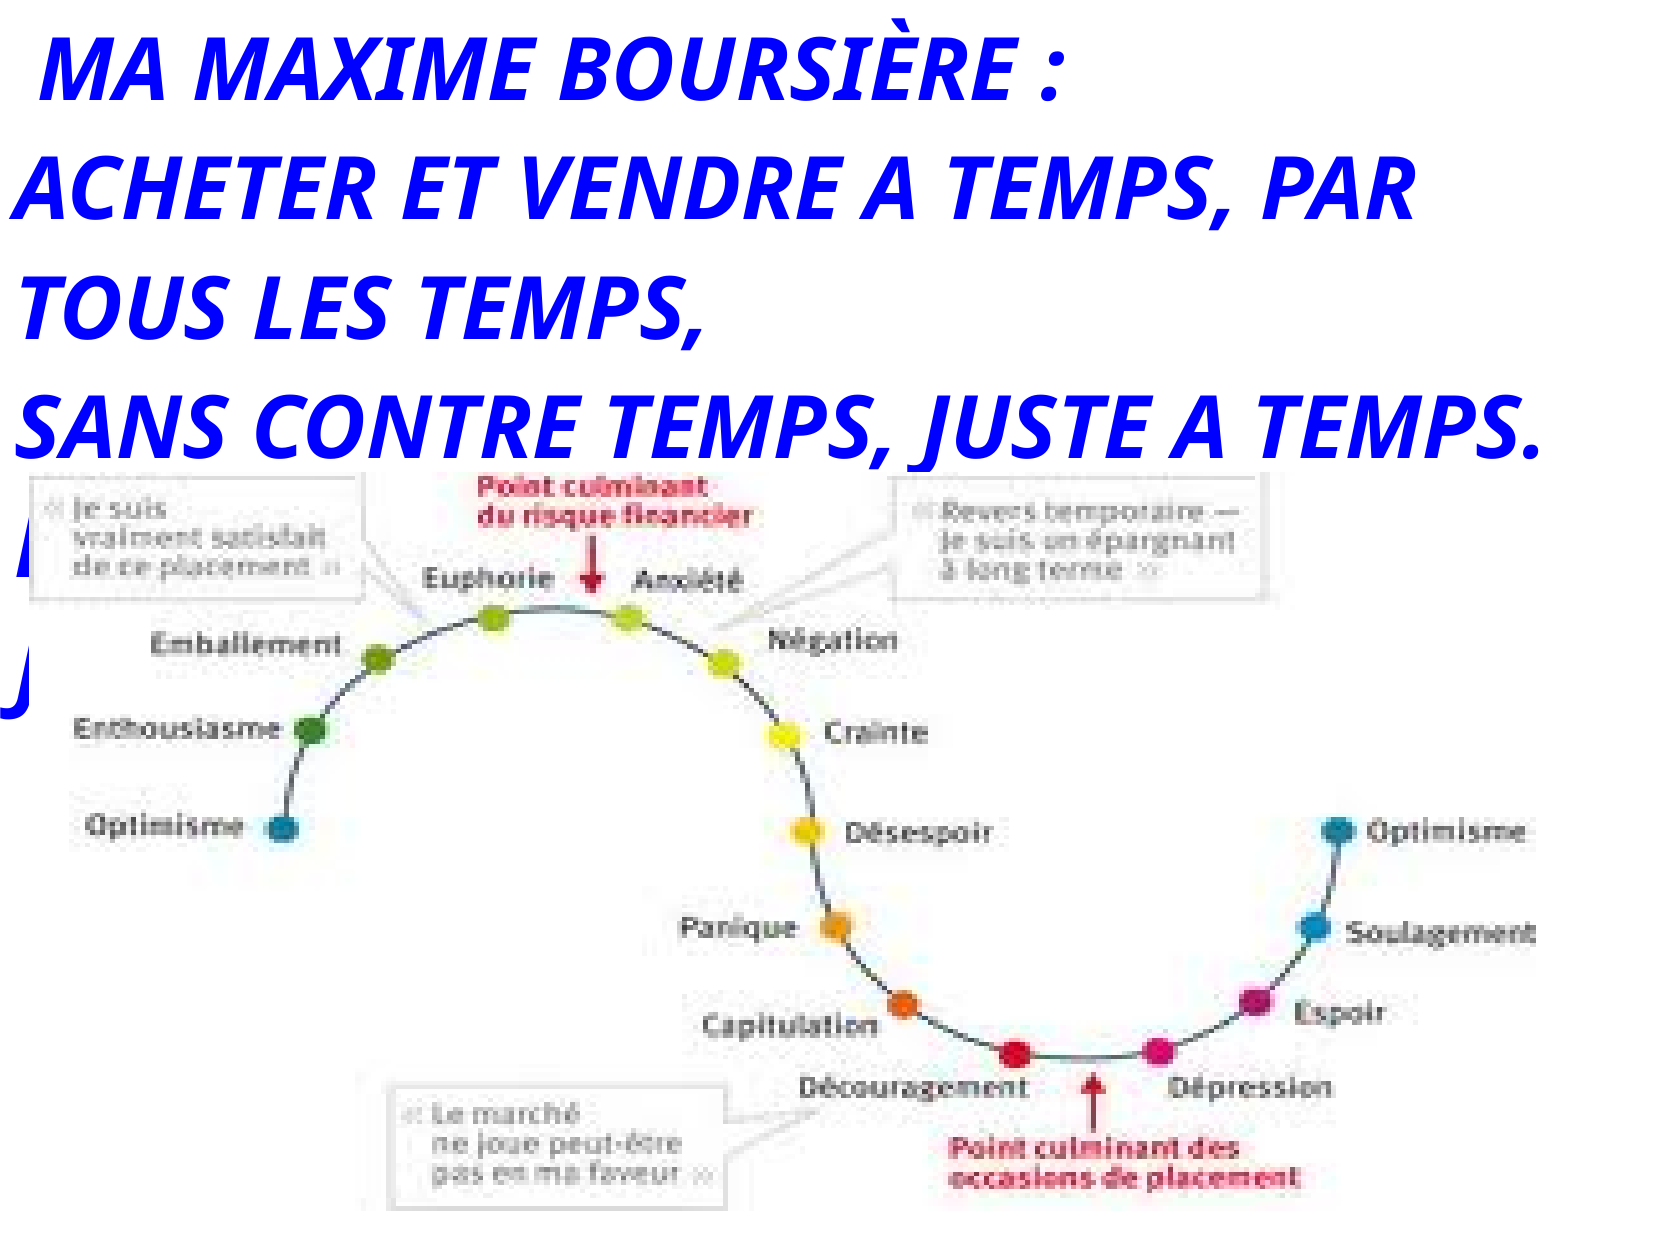

MA MAXIME BOURSIÈRE :
ACHETER ET VENDRE A TEMPS, PAR TOUS LES TEMPS,
SANS CONTRE TEMPS, JUSTE A TEMPS.
LA DIFFICULTÉ C'EST LA GESTION DU JUSTE A TEMPS.